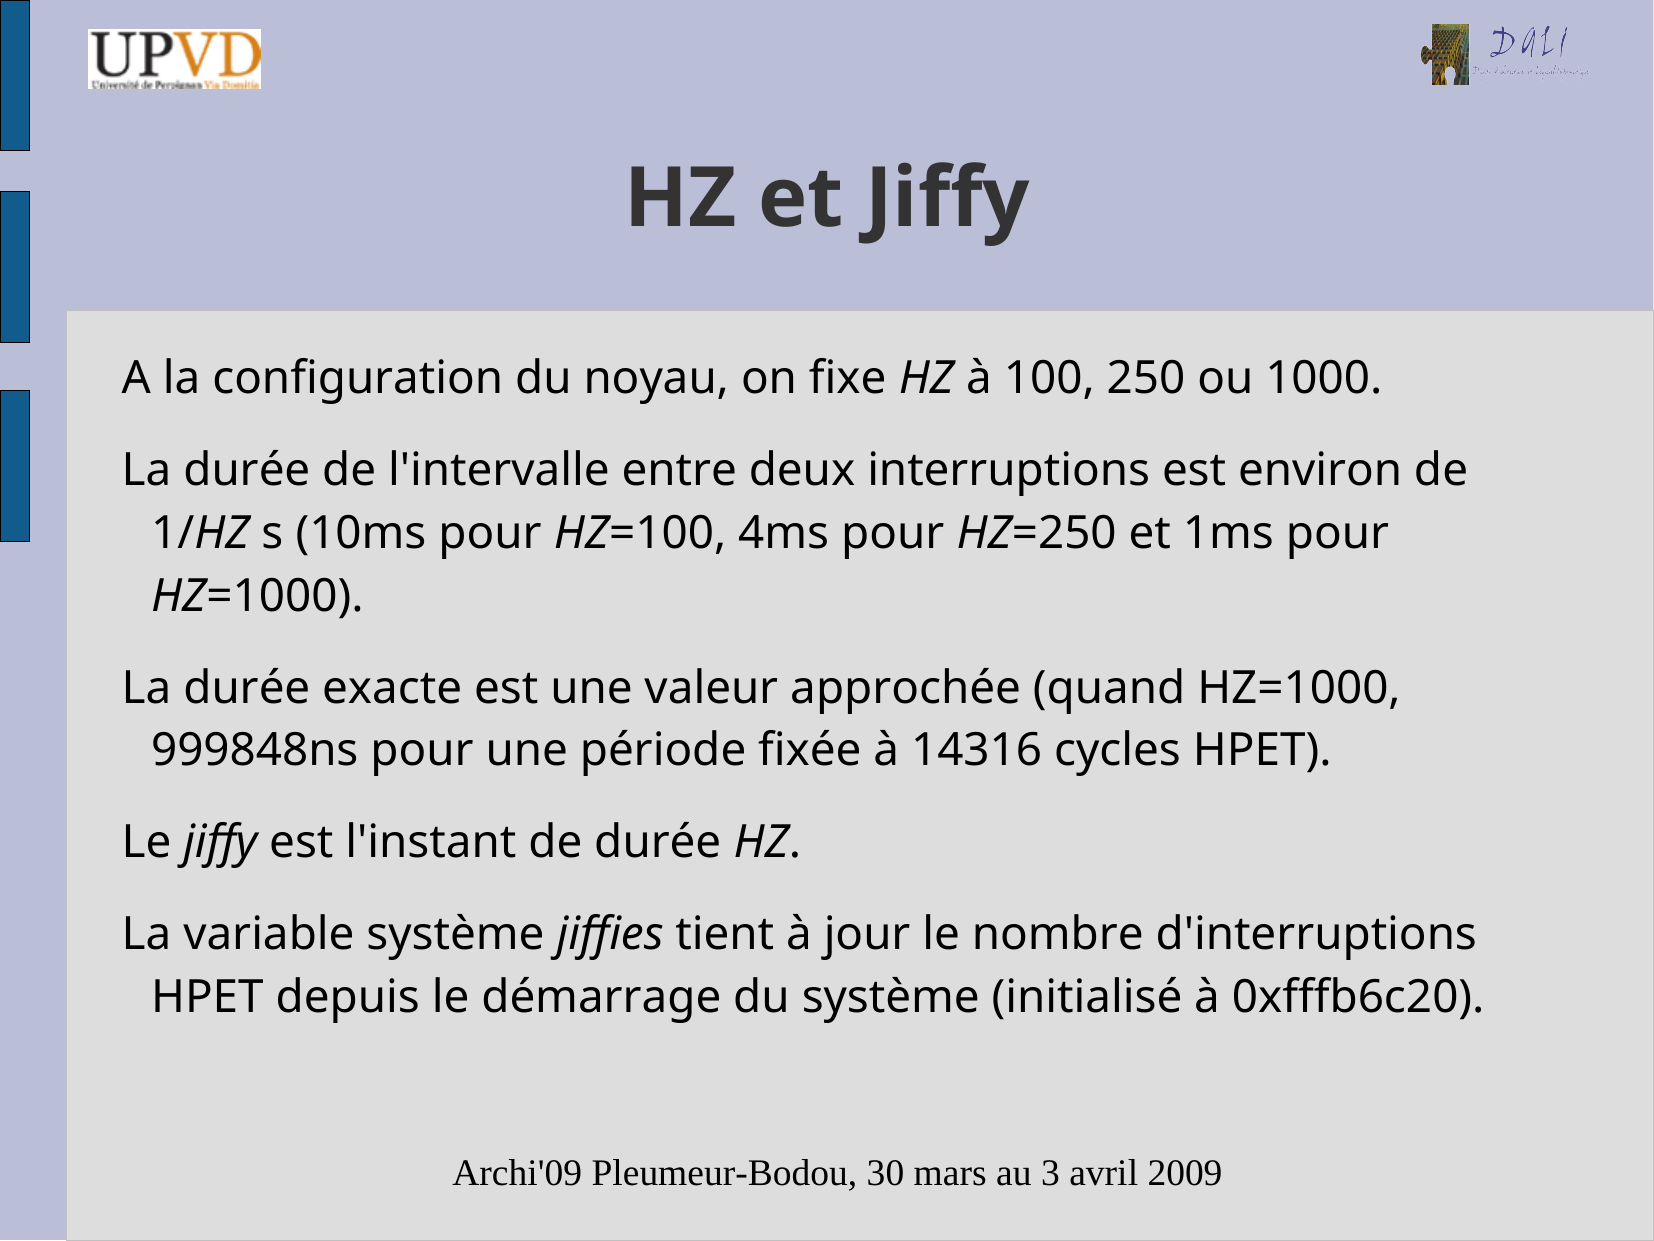

# HZ et Jiffy
A la configuration du noyau, on fixe HZ à 100, 250 ou 1000.
La durée de l'intervalle entre deux interruptions est environ de 1/HZ s (10ms pour HZ=100, 4ms pour HZ=250 et 1ms pour HZ=1000).
La durée exacte est une valeur approchée (quand HZ=1000, 999848ns pour une période fixée à 14316 cycles HPET).
Le jiffy est l'instant de durée HZ.
La variable système jiffies tient à jour le nombre d'interruptions HPET depuis le démarrage du système (initialisé à 0xfffb6c20).
Archi'09 Pleumeur-Bodou, 30 mars au 3 avril 2009